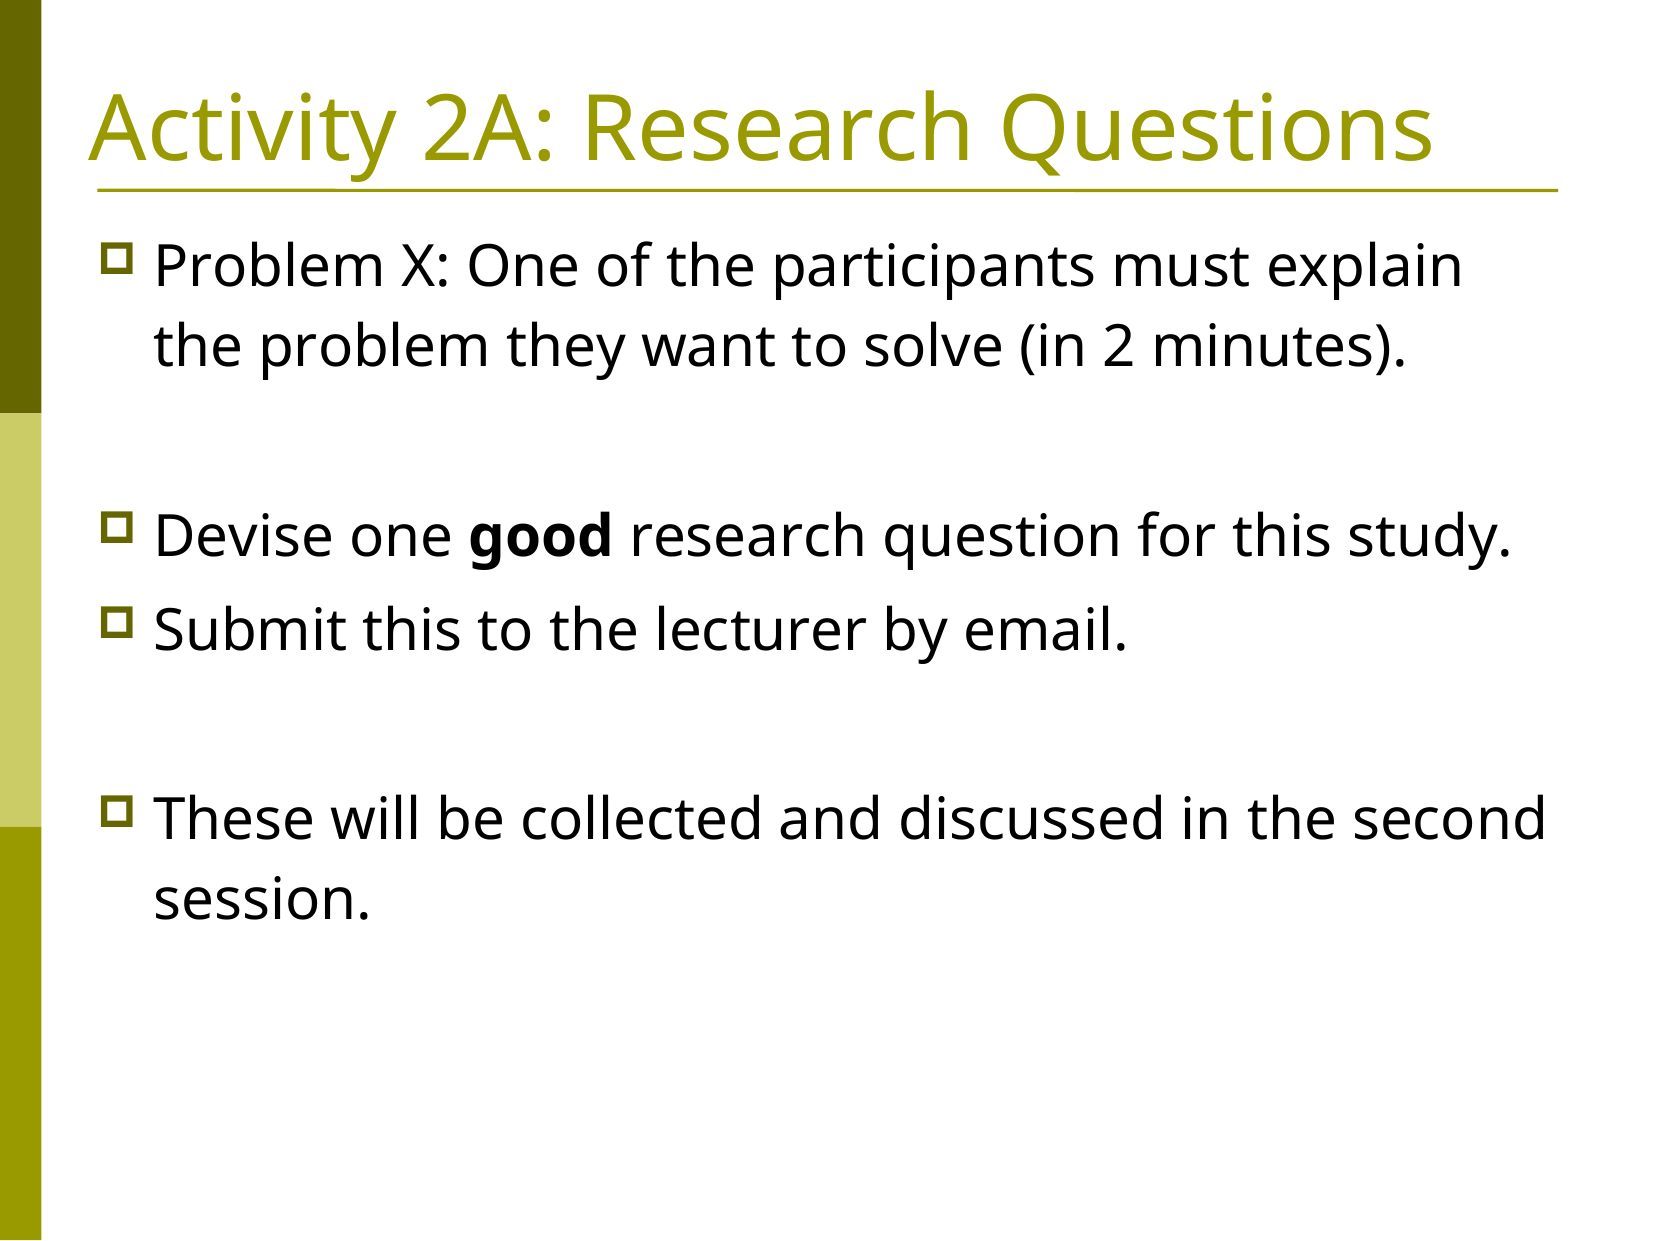

# Activity 2A: Research Questions
Problem X: One of the participants must explain the problem they want to solve (in 2 minutes).
Devise one good research question for this study.
Submit this to the lecturer by email.
These will be collected and discussed in the second session.